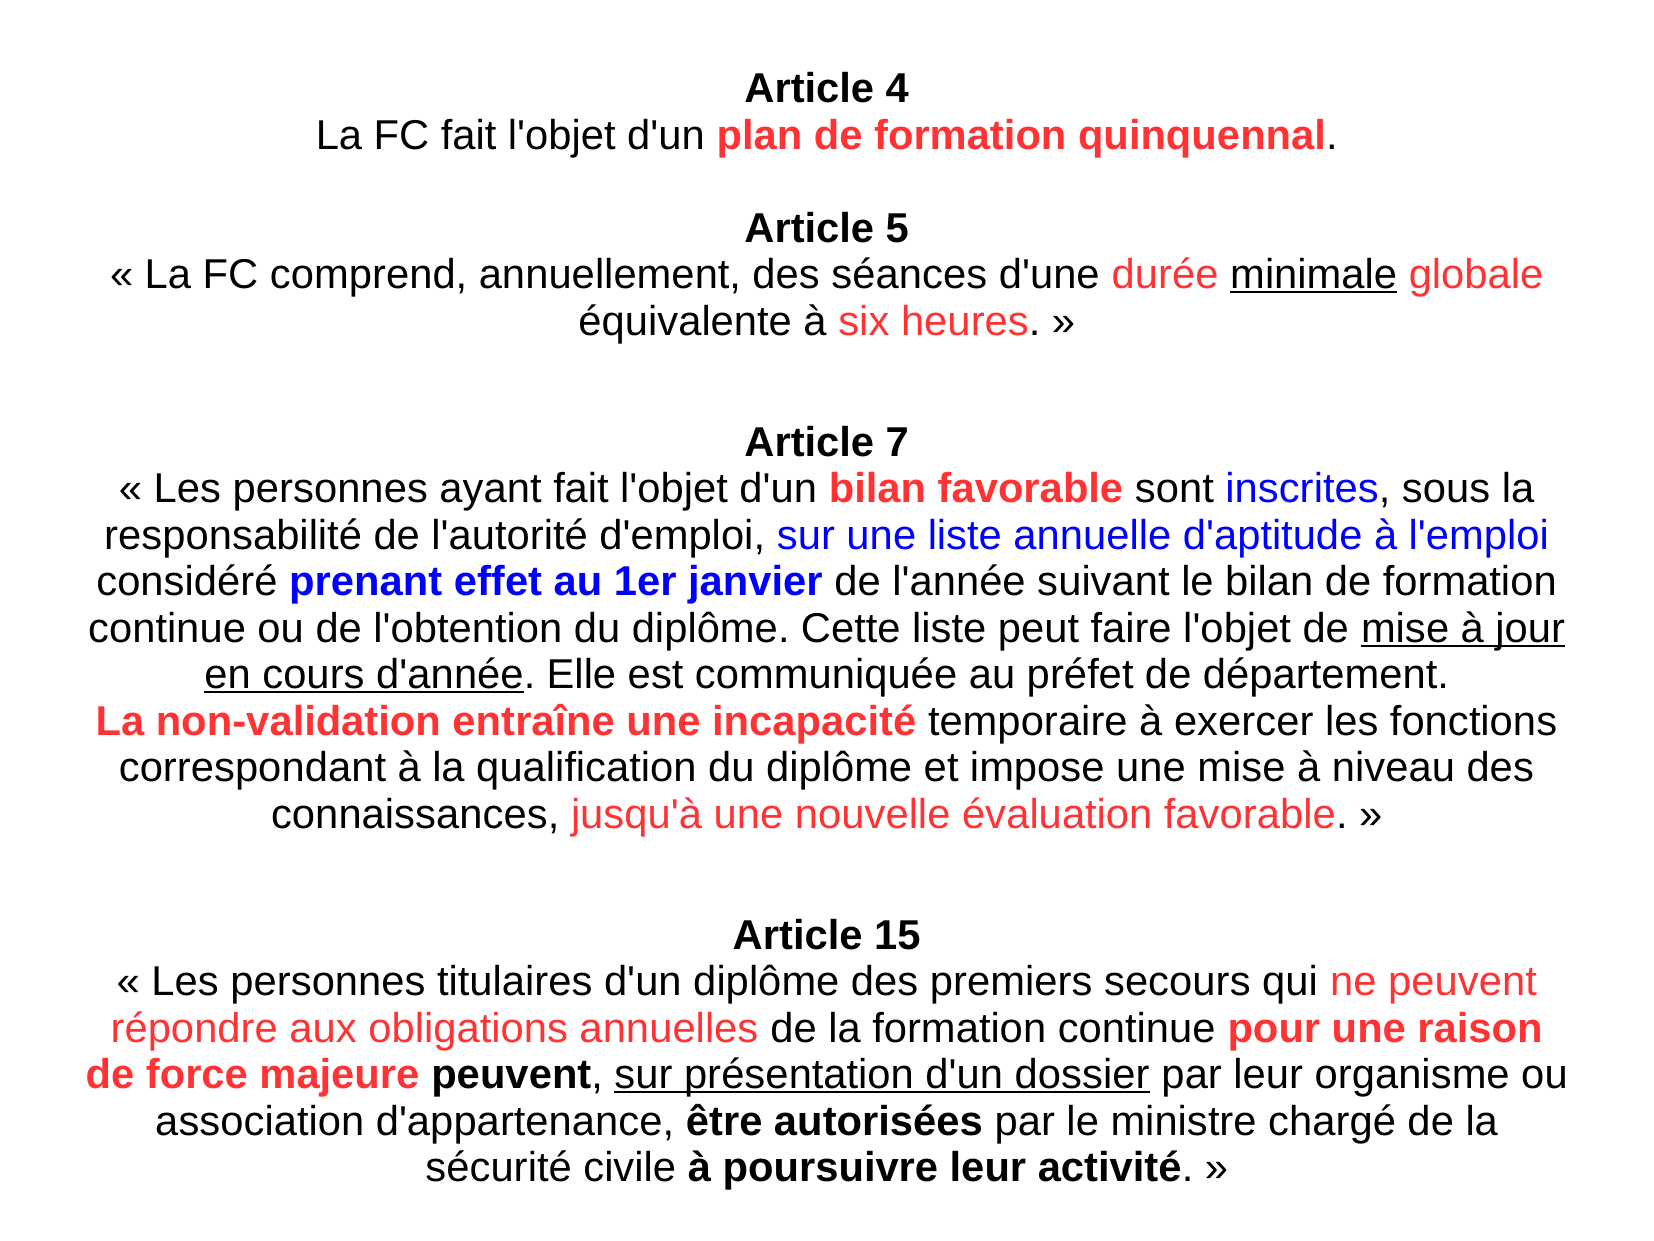

# Article 4
La FC fait l'objet d'un plan de formation quinquennal.
Article 5
« La FC comprend, annuellement, des séances d'une durée minimale globale équivalente à six heures. »
Article 7
« Les personnes ayant fait l'objet d'un bilan favorable sont inscrites, sous la responsabilité de l'autorité d'emploi, sur une liste annuelle d'aptitude à l'emploi considéré prenant effet au 1er janvier de l'année suivant le bilan de formation continue ou de l'obtention du diplôme. Cette liste peut faire l'objet de mise à jour en cours d'année. Elle est communiquée au préfet de département.
La non-validation entraîne une incapacité temporaire à exercer les fonctions correspondant à la qualification du diplôme et impose une mise à niveau des connaissances, jusqu'à une nouvelle évaluation favorable. »
Article 15
« Les personnes titulaires d'un diplôme des premiers secours qui ne peuvent répondre aux obligations annuelles de la formation continue pour une raison de force majeure peuvent, sur présentation d'un dossier par leur organisme ou association d'appartenance, être autorisées par le ministre chargé de la sécurité civile à poursuivre leur activité. »